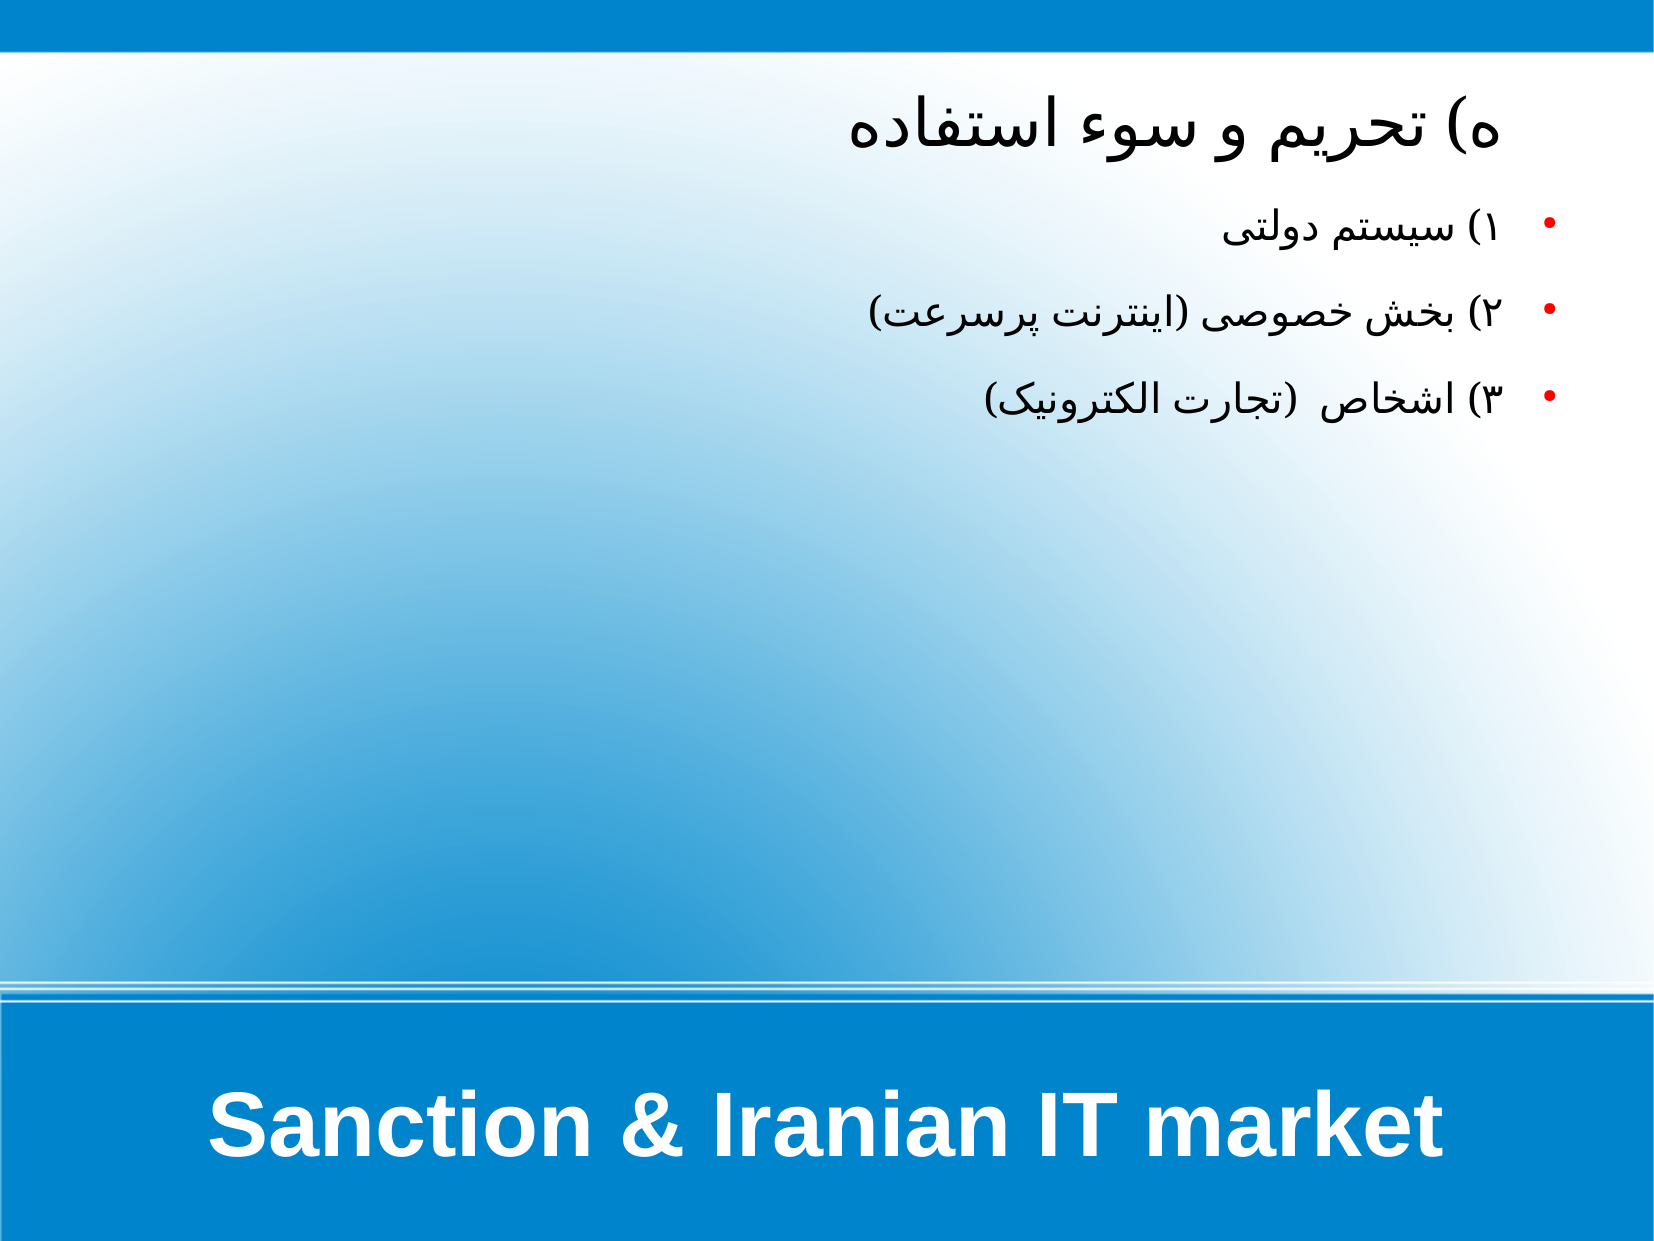

ه) تحریم و سوء استفاده
۱) سیستم دولتی
۲) بخش خصوصی (اینترنت پرسرعت)
۳) اشخاص (تجارت الکترونیک)
# Sanction & Iranian IT market